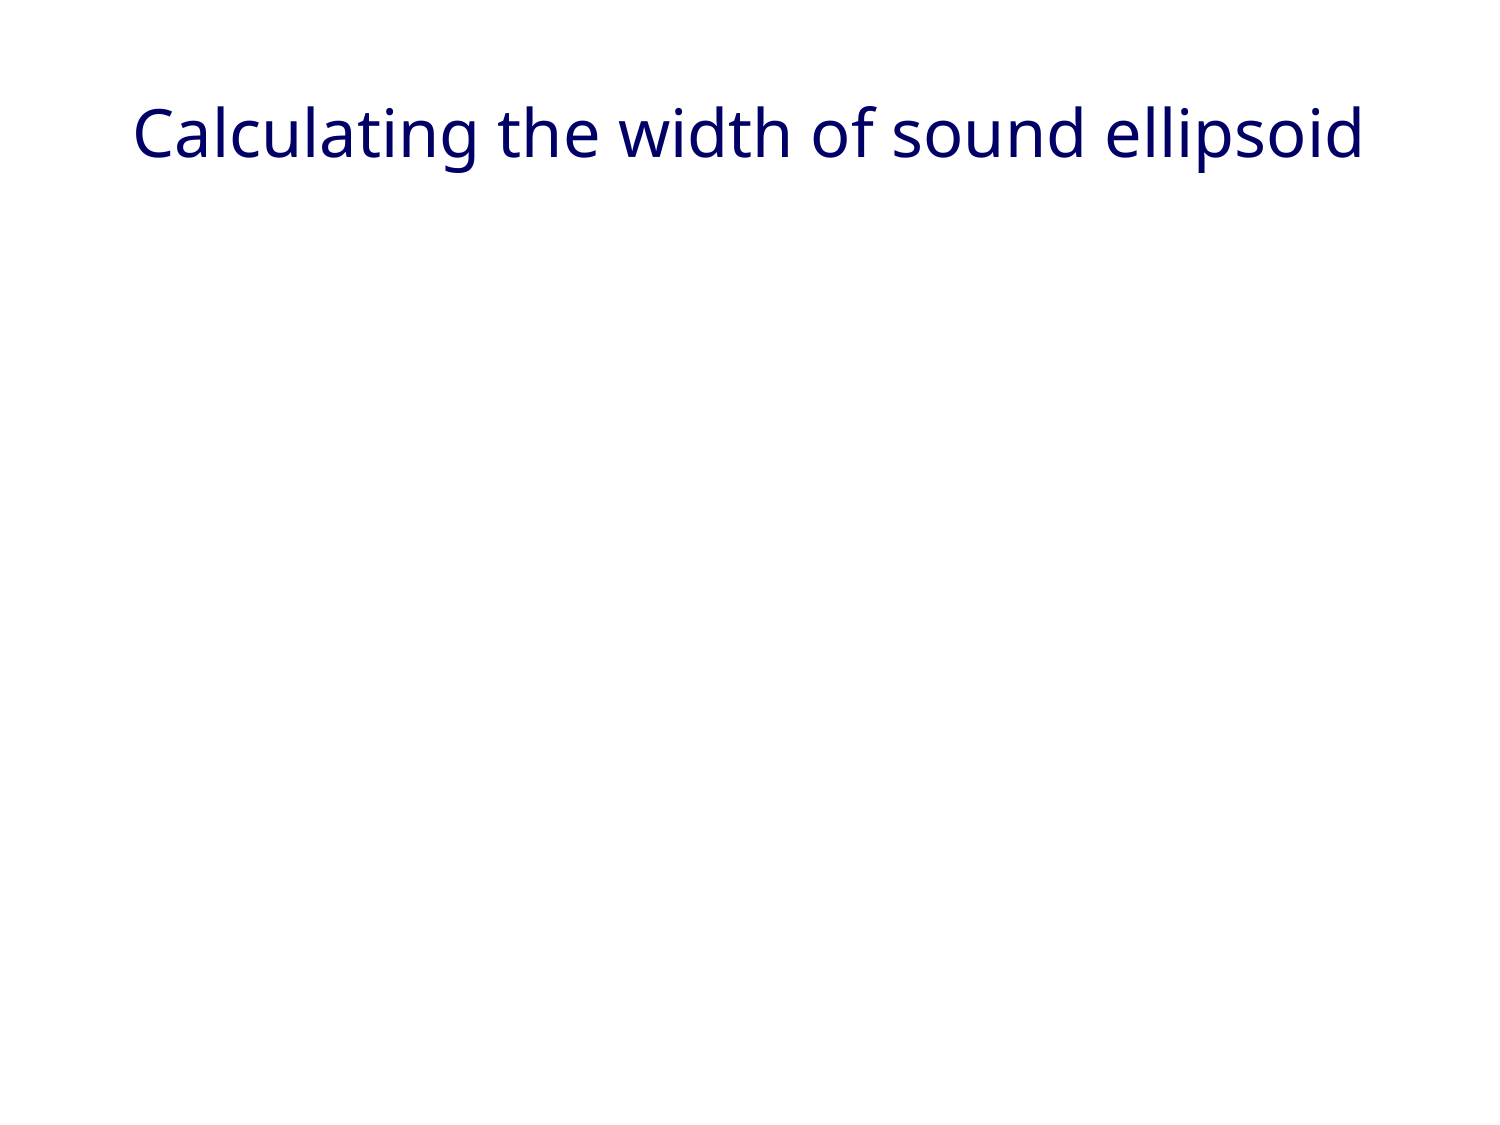

# Calculating the width of sound ellipsoid